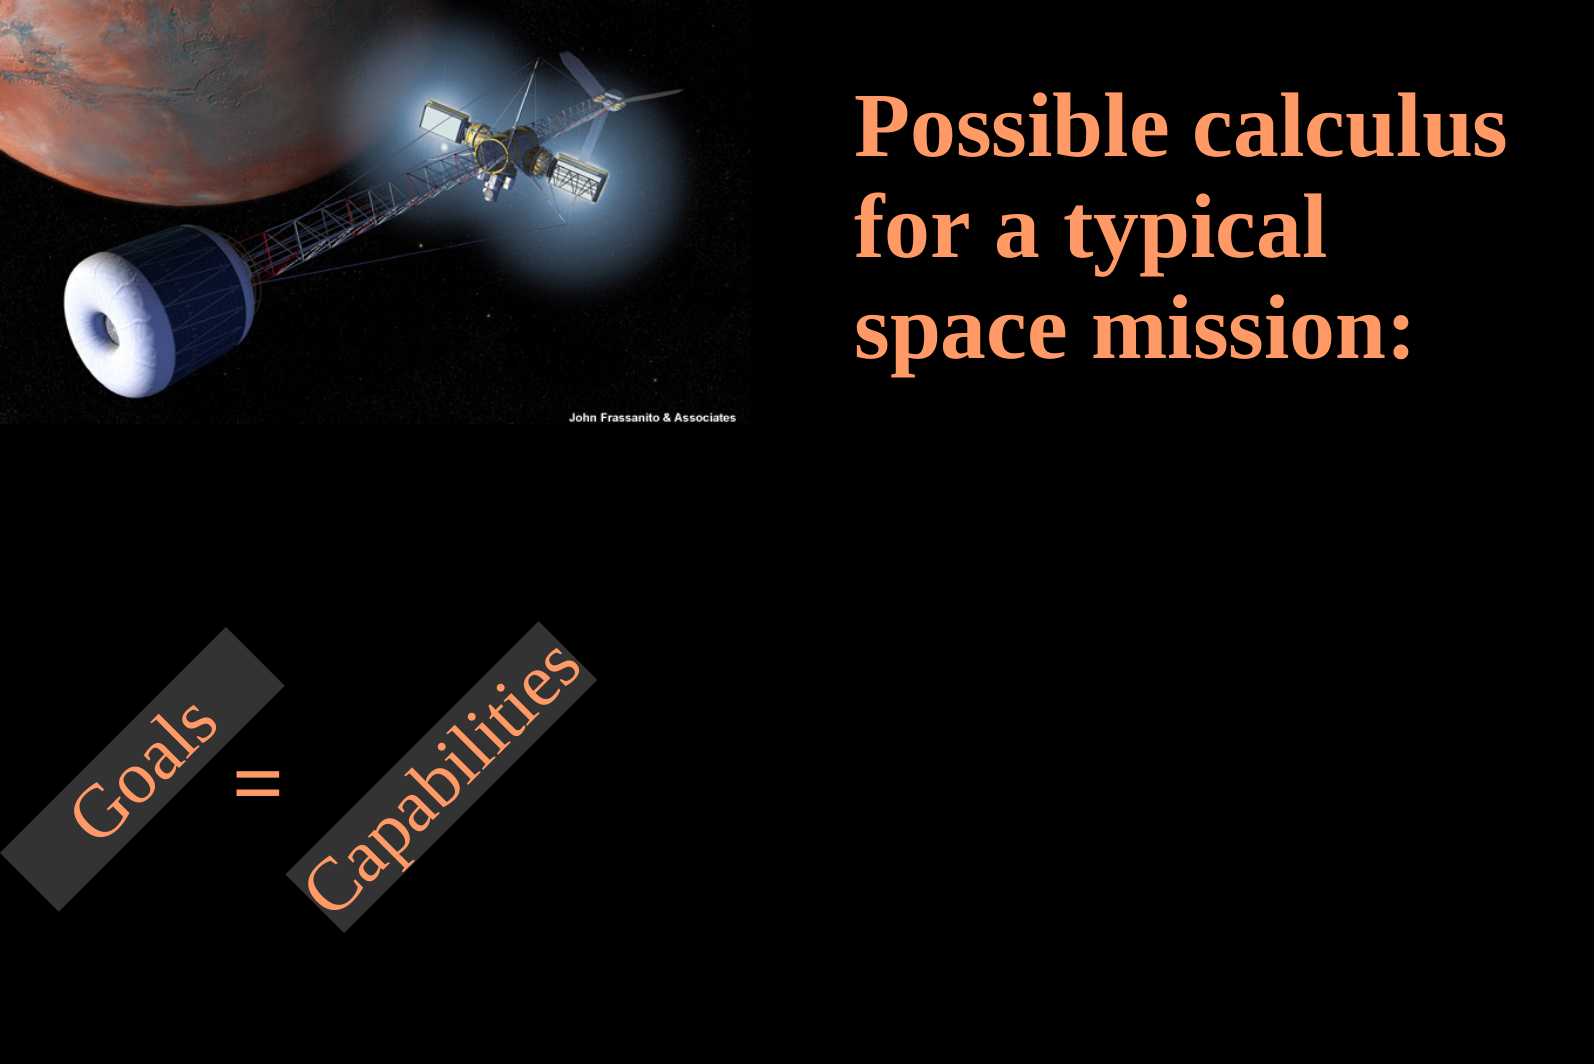

Possible calculus for a typical
space mission:
Goals
=
Capabilities